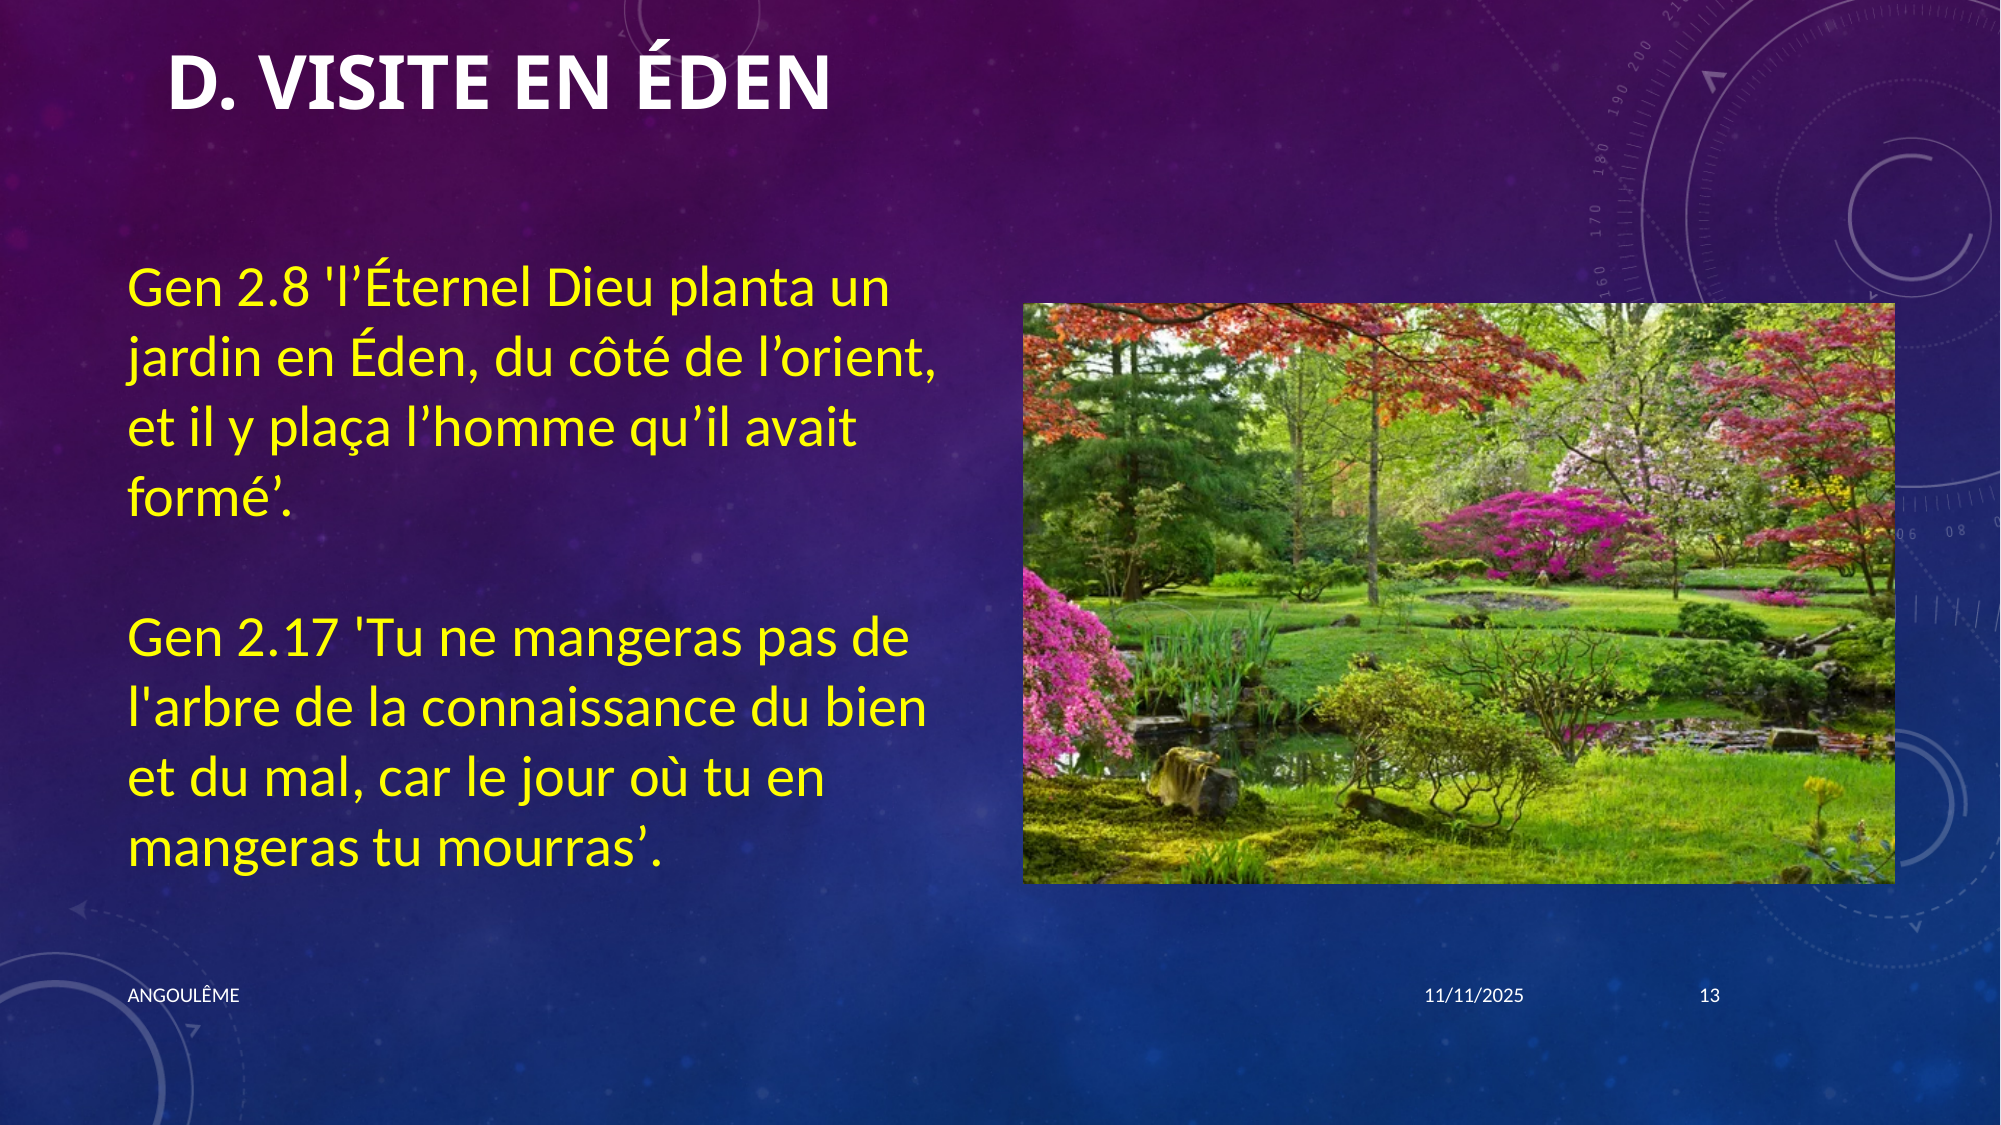

# D. visite en éden
Gen 2.8 'l’Éternel Dieu planta un jardin en Éden, du côté de l’orient,
et il y plaça l’homme qu’il avait formé’.
Gen 2.17 'Tu ne mangeras pas de l'arbre de la connaissance du bien et du mal, car le jour où tu en mangeras tu mourras’.
ANGOULÊME
11/11/2025
13